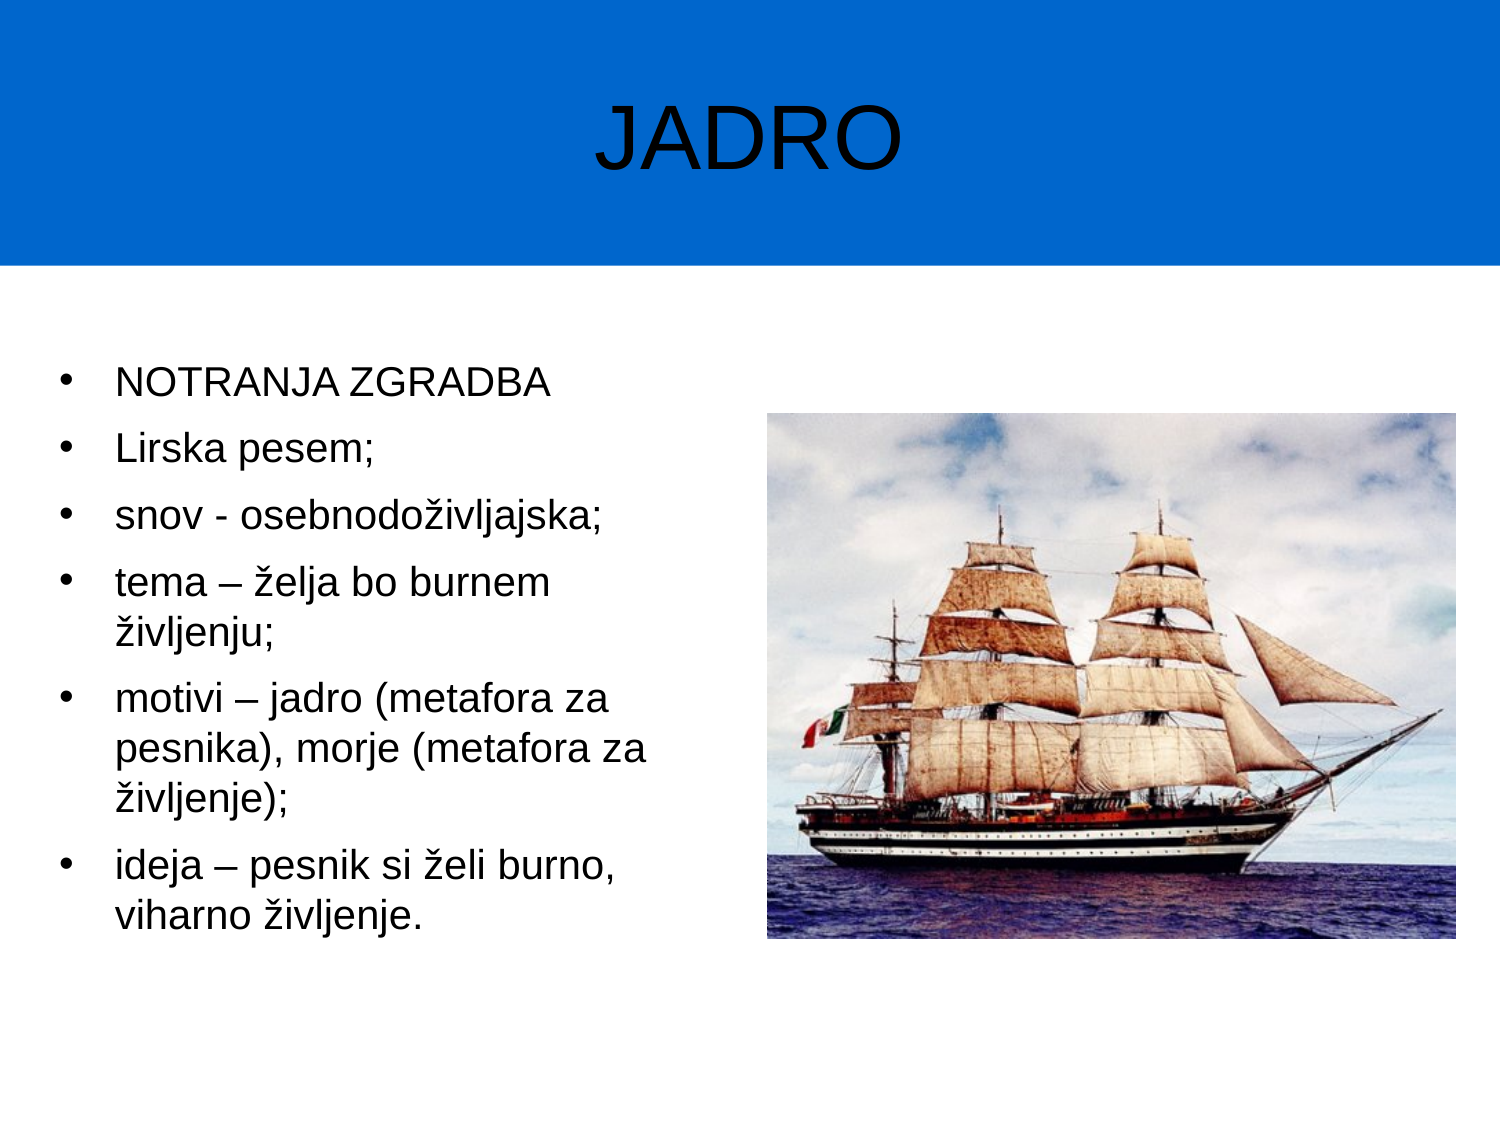

# JADRO
NOTRANJA ZGRADBA
Lirska pesem;
snov - osebnodoživljajska;
tema – želja bo burnem življenju;
motivi – jadro (metafora za pesnika), morje (metafora za življenje);
ideja – pesnik si želi burno, viharno življenje.